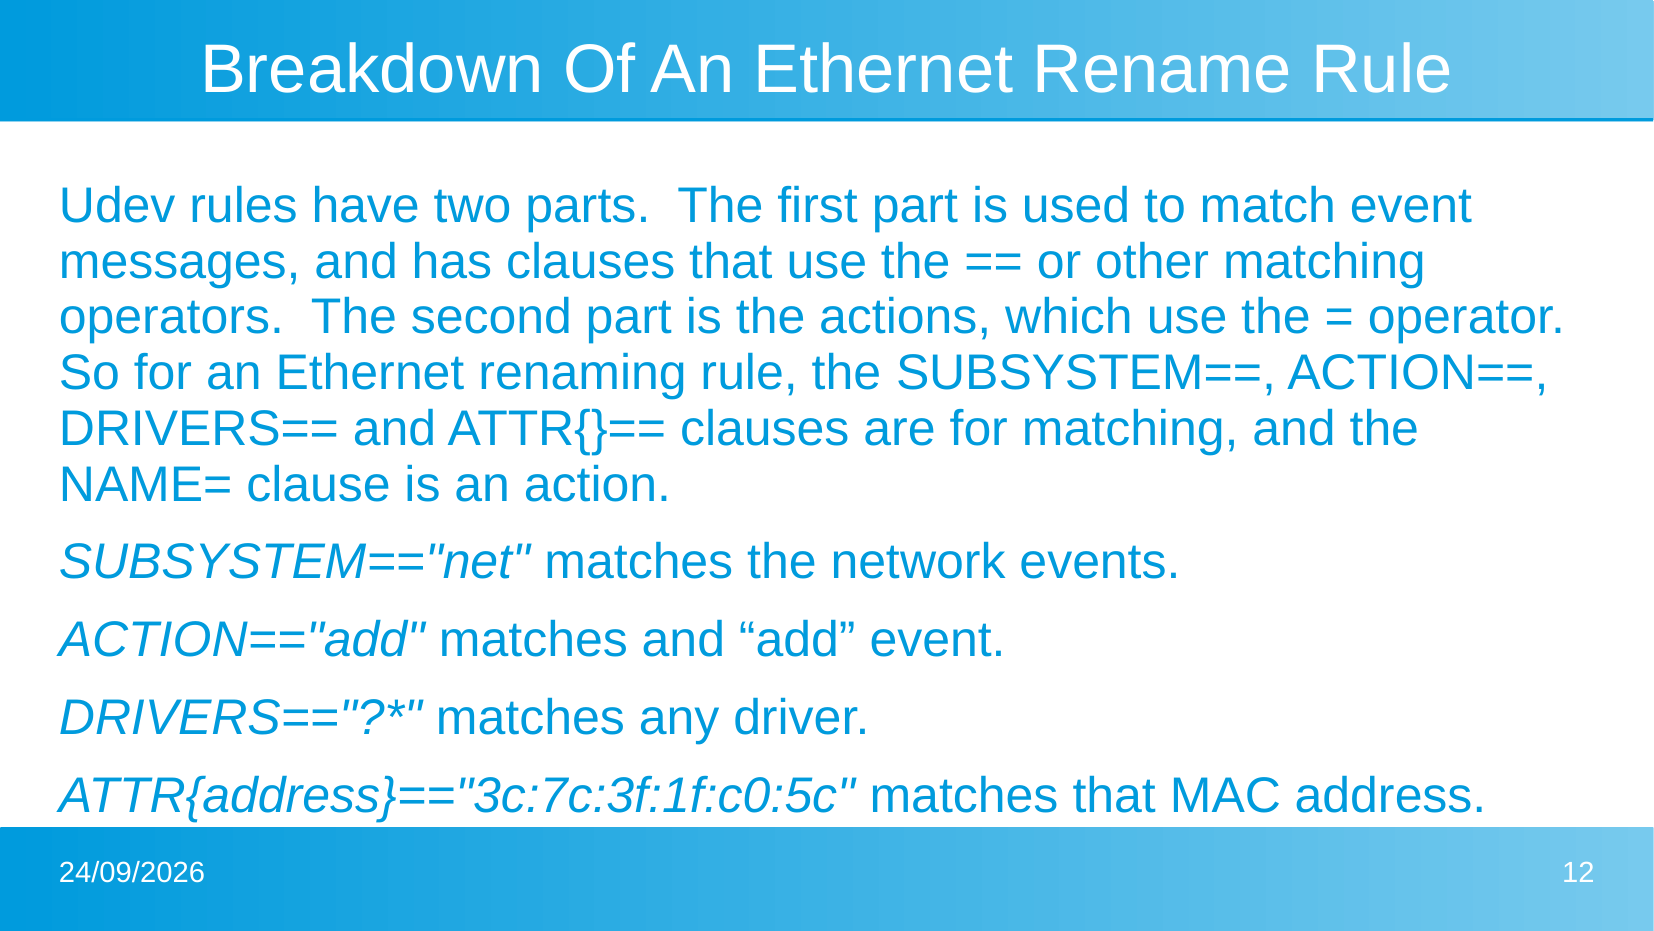

# Breakdown Of An Ethernet Rename Rule
Udev rules have two parts. The first part is used to match event messages, and has clauses that use the == or other matching operators. The second part is the actions, which use the = operator. So for an Ethernet renaming rule, the SUBSYSTEM==, ACTION==, DRIVERS== and ATTR{}== clauses are for matching, and the NAME= clause is an action.
SUBSYSTEM=="net" matches the network events.
ACTION=="add" matches and “add” event.
DRIVERS=="?*" matches any driver.
ATTR{address}=="3c:7c:3f:1f:c0:5c" matches that MAC address.
12